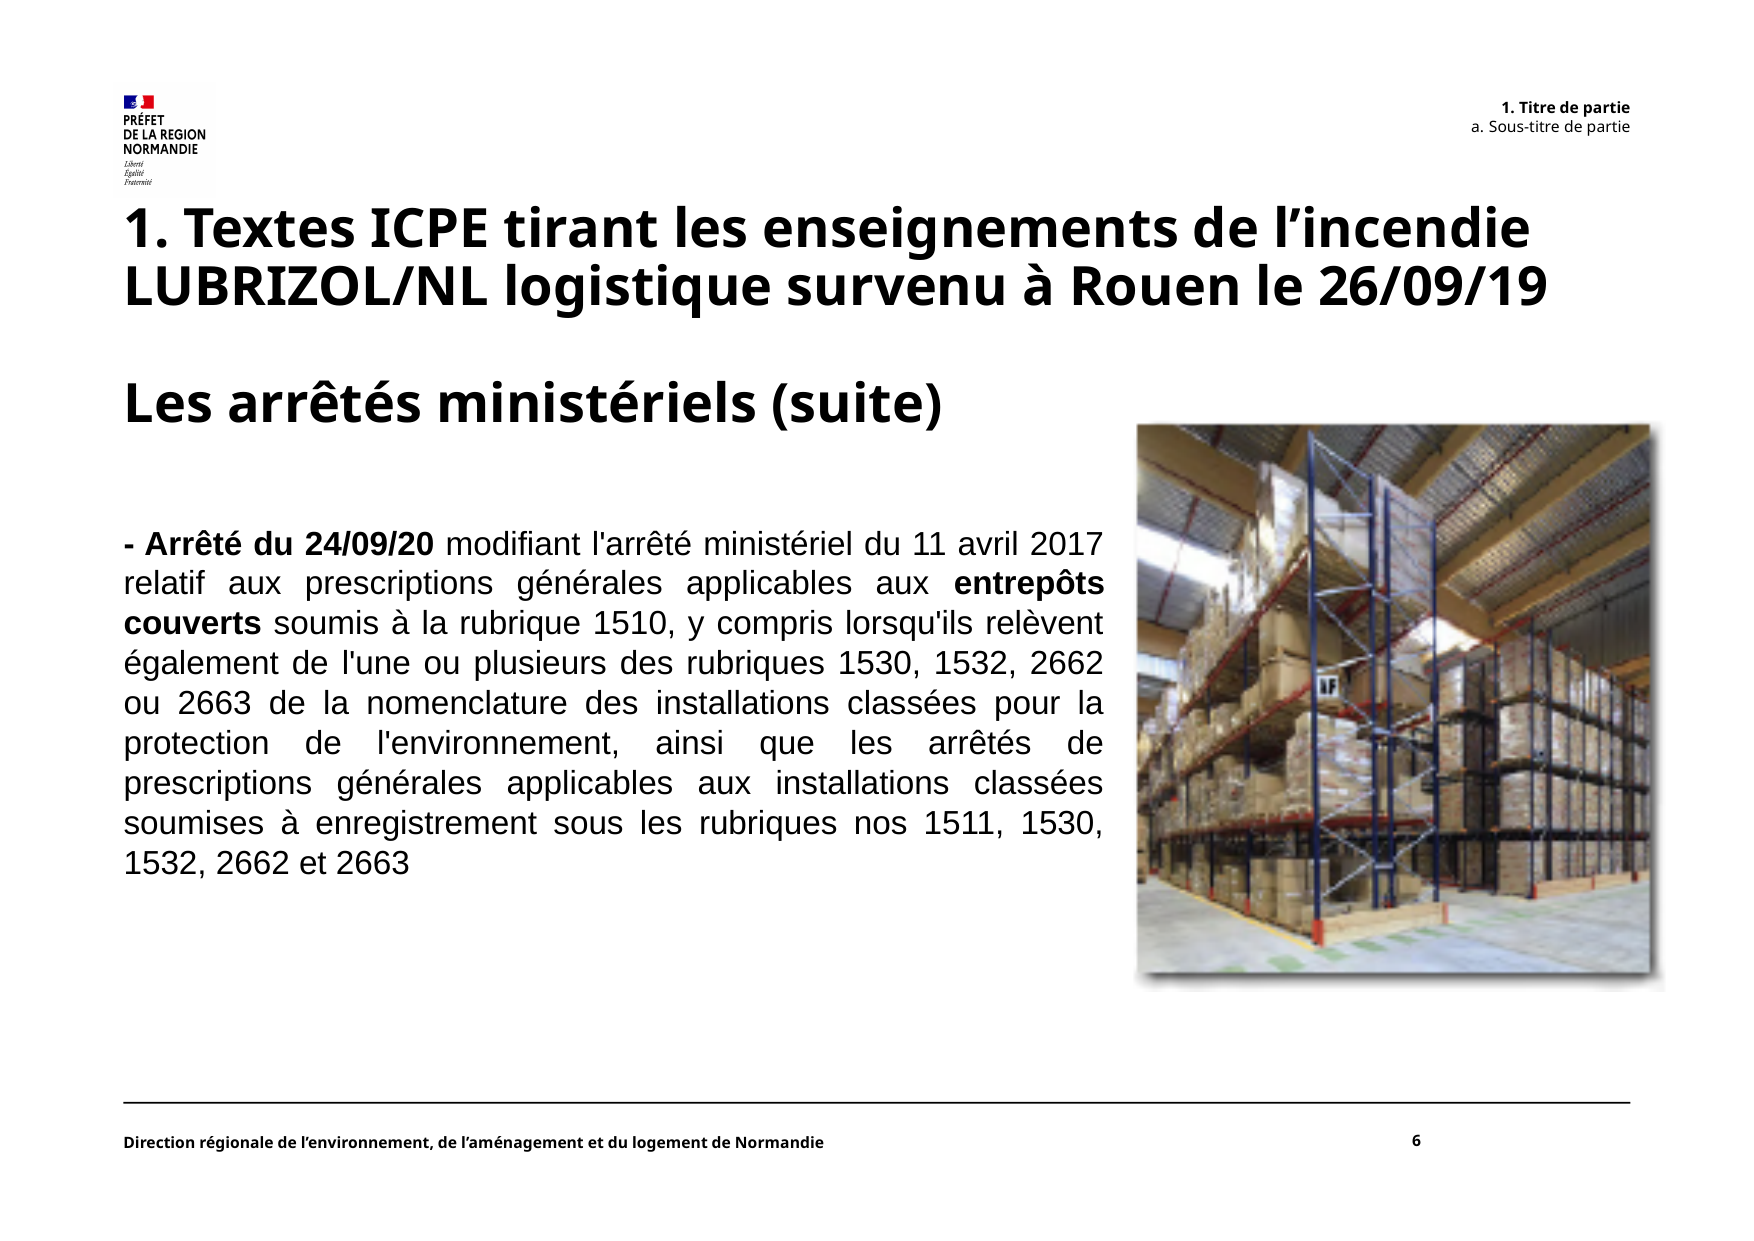

Titre de partie
Sous-titre de partie
# 1. Textes ICPE tirant les enseignements de l’incendie LUBRIZOL/NL logistique survenu à Rouen le 26/09/19 Les arrêtés ministériels (suite)
- Arrêté du 24/09/20 modifiant l'arrêté ministériel du 11 avril 2017 relatif aux prescriptions générales applicables aux entrepôts couverts soumis à la rubrique 1510, y compris lorsqu'ils relèvent également de l'une ou plusieurs des rubriques 1530, 1532, 2662 ou 2663 de la nomenclature des installations classées pour la protection de l'environnement, ainsi que les arrêtés de prescriptions générales applicables aux installations classées soumises à enregistrement sous les rubriques nos 1511, 1530, 1532, 2662 et 2663
Direction régionale de l’environnement, de l’aménagement et du logement de Normandie